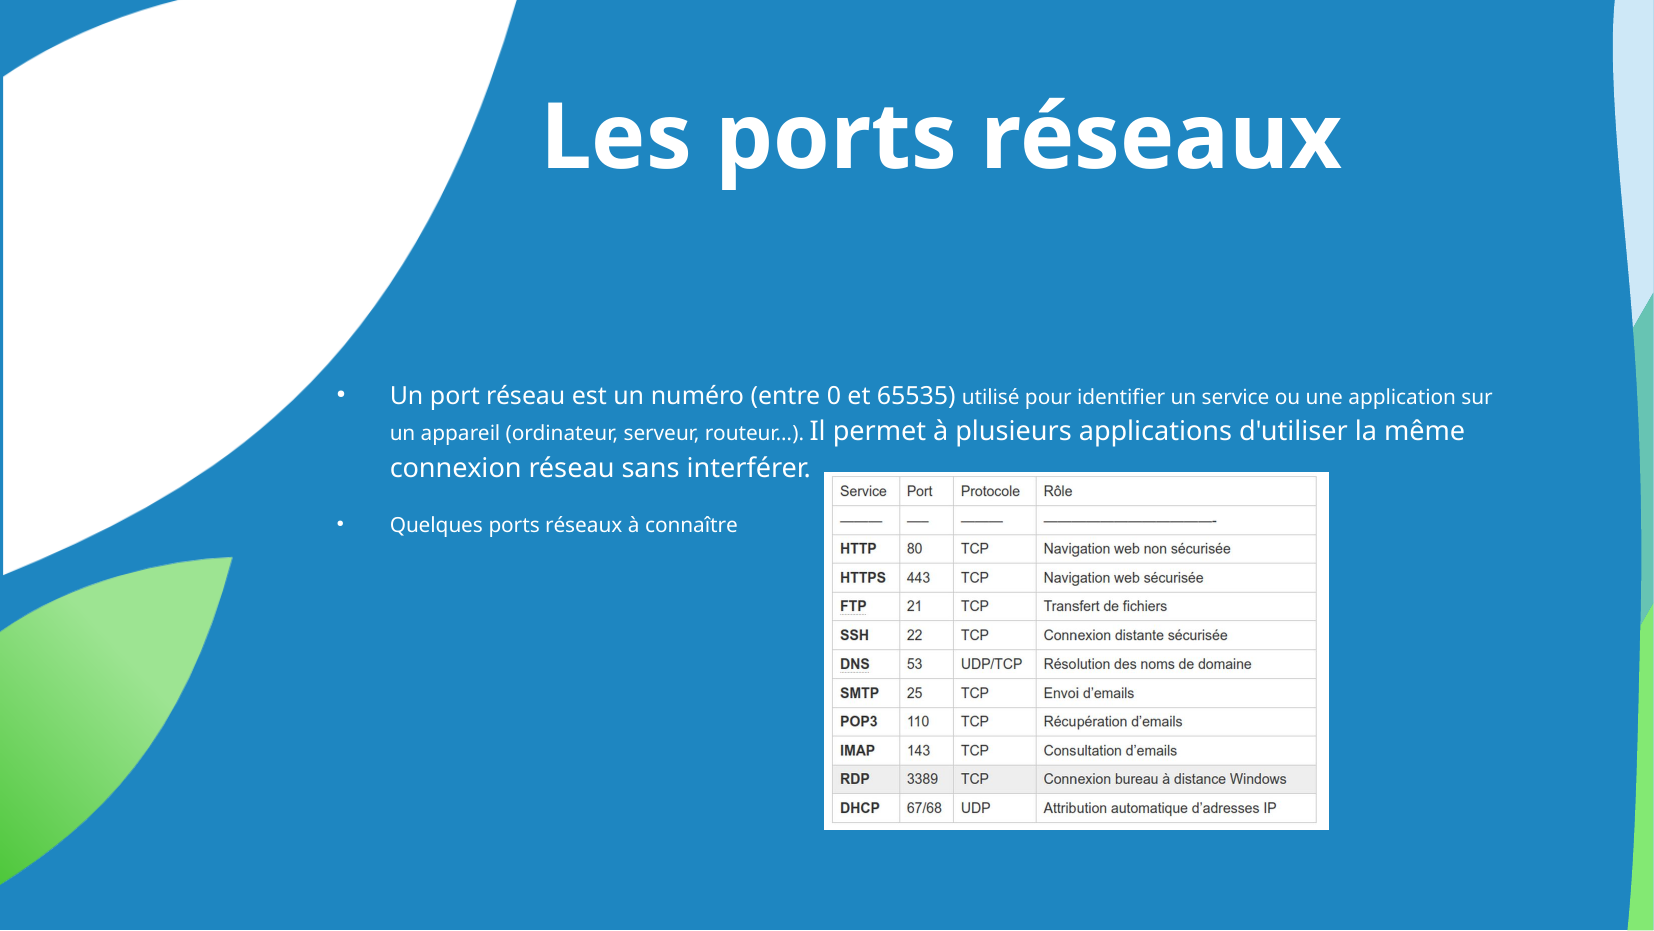

# Les ports réseaux
Un port réseau est un numéro (entre 0 et 65535) utilisé pour identifier un service ou une application sur un appareil (ordinateur, serveur, routeur…). Il permet à plusieurs applications d'utiliser la même connexion réseau sans interférer.
Quelques ports réseaux à connaître